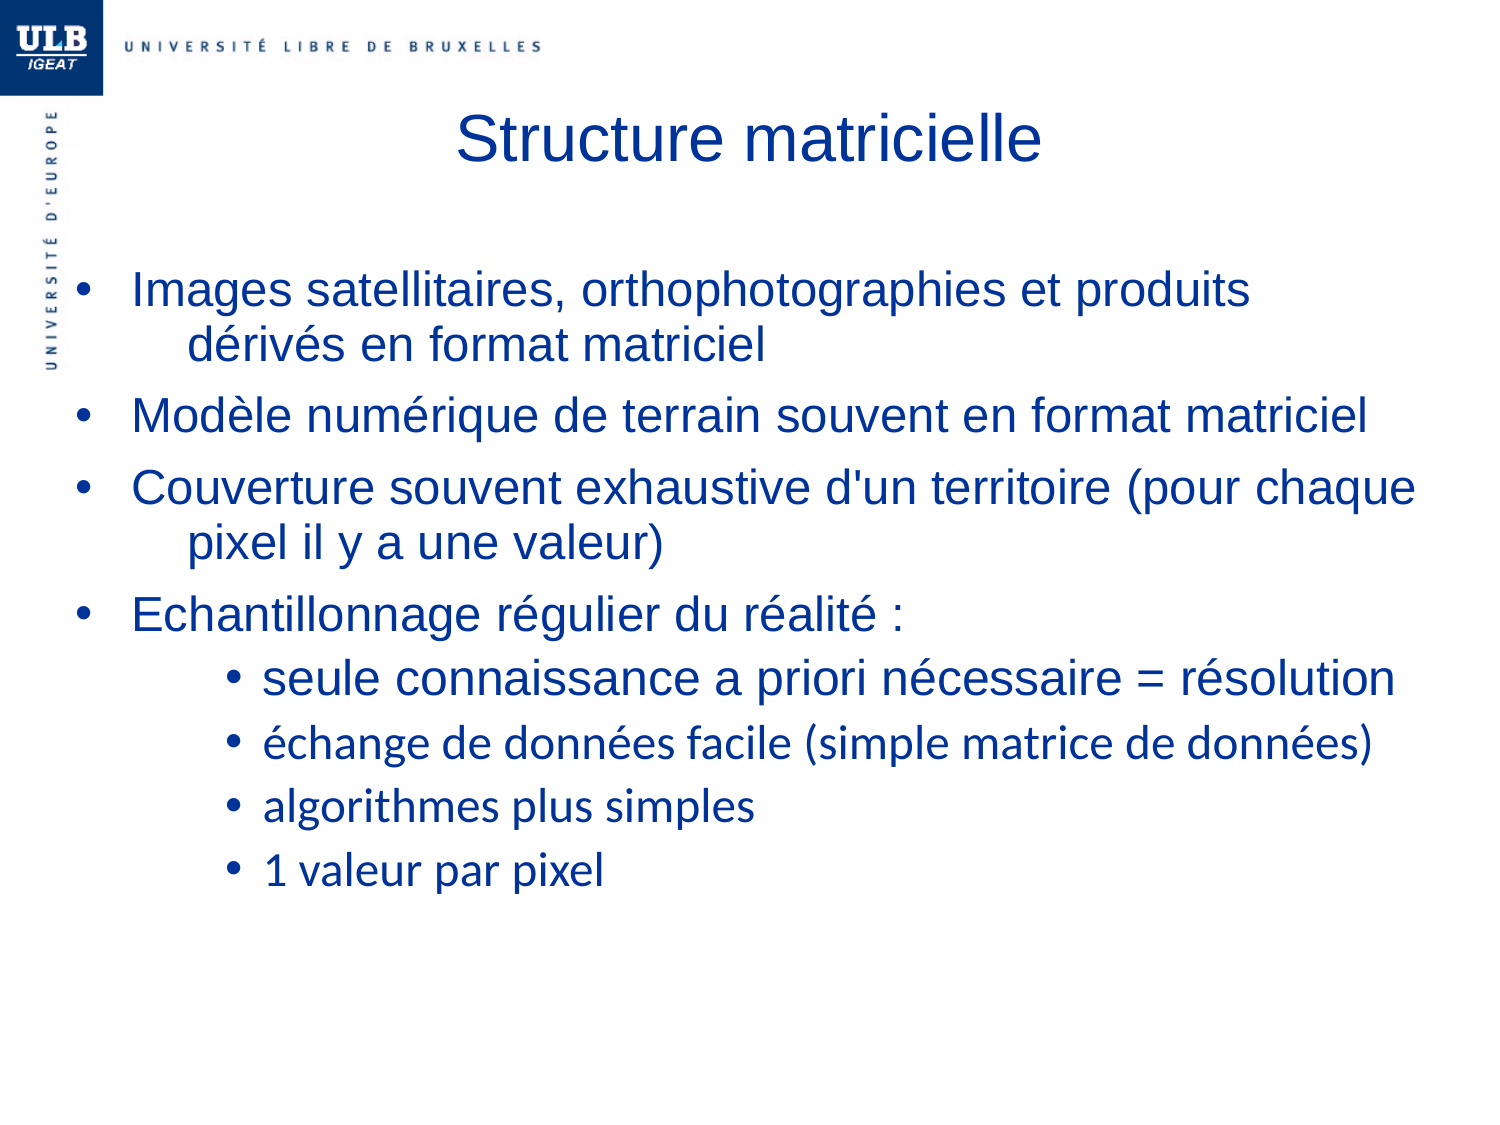

# Structure matricielle
Images satellitaires, orthophotographies et produits dérivés en format matriciel
Modèle numérique de terrain souvent en format matriciel
Couverture souvent exhaustive d'un territoire (pour chaque pixel il y a une valeur)
Echantillonnage régulier du réalité :
seule connaissance a priori nécessaire = résolution
échange de données facile (simple matrice de données)
algorithmes plus simples
1 valeur par pixel